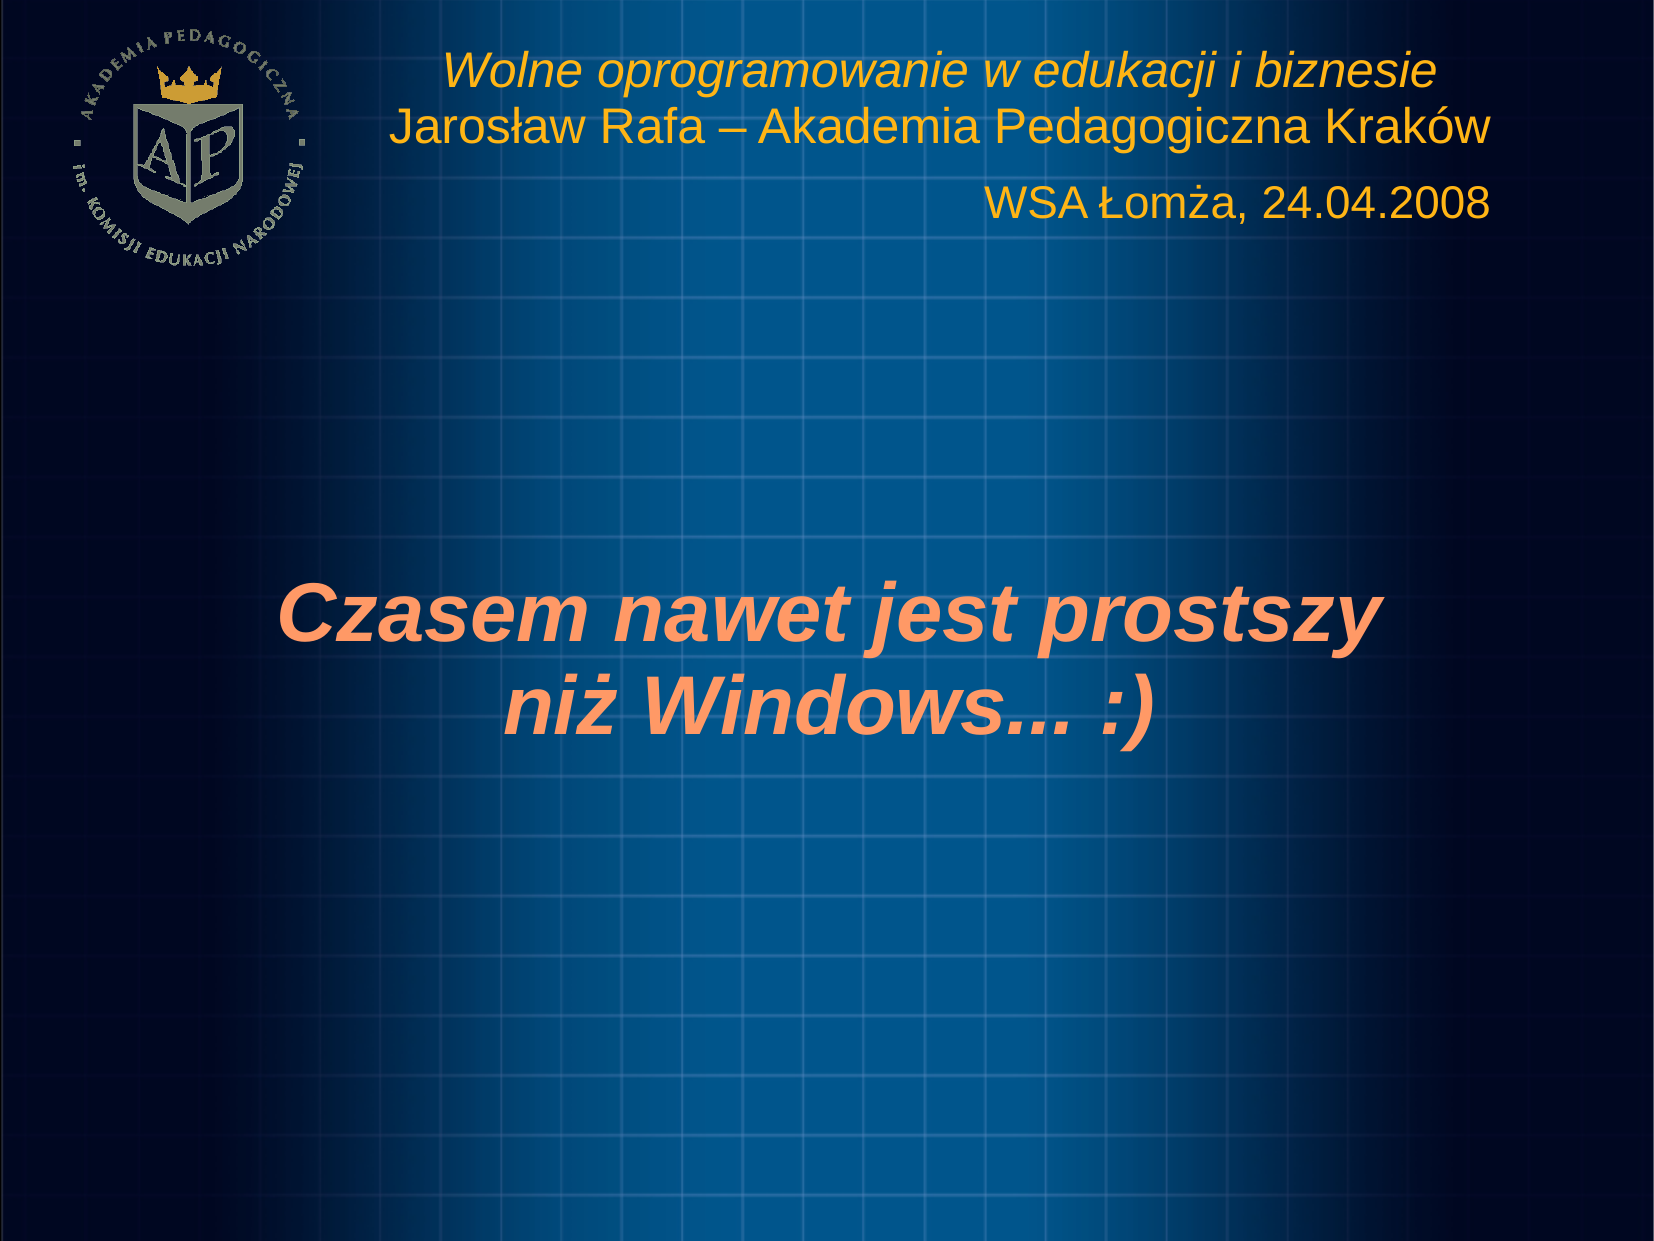

# Czasem nawet jest prostszy niż Windows... :)